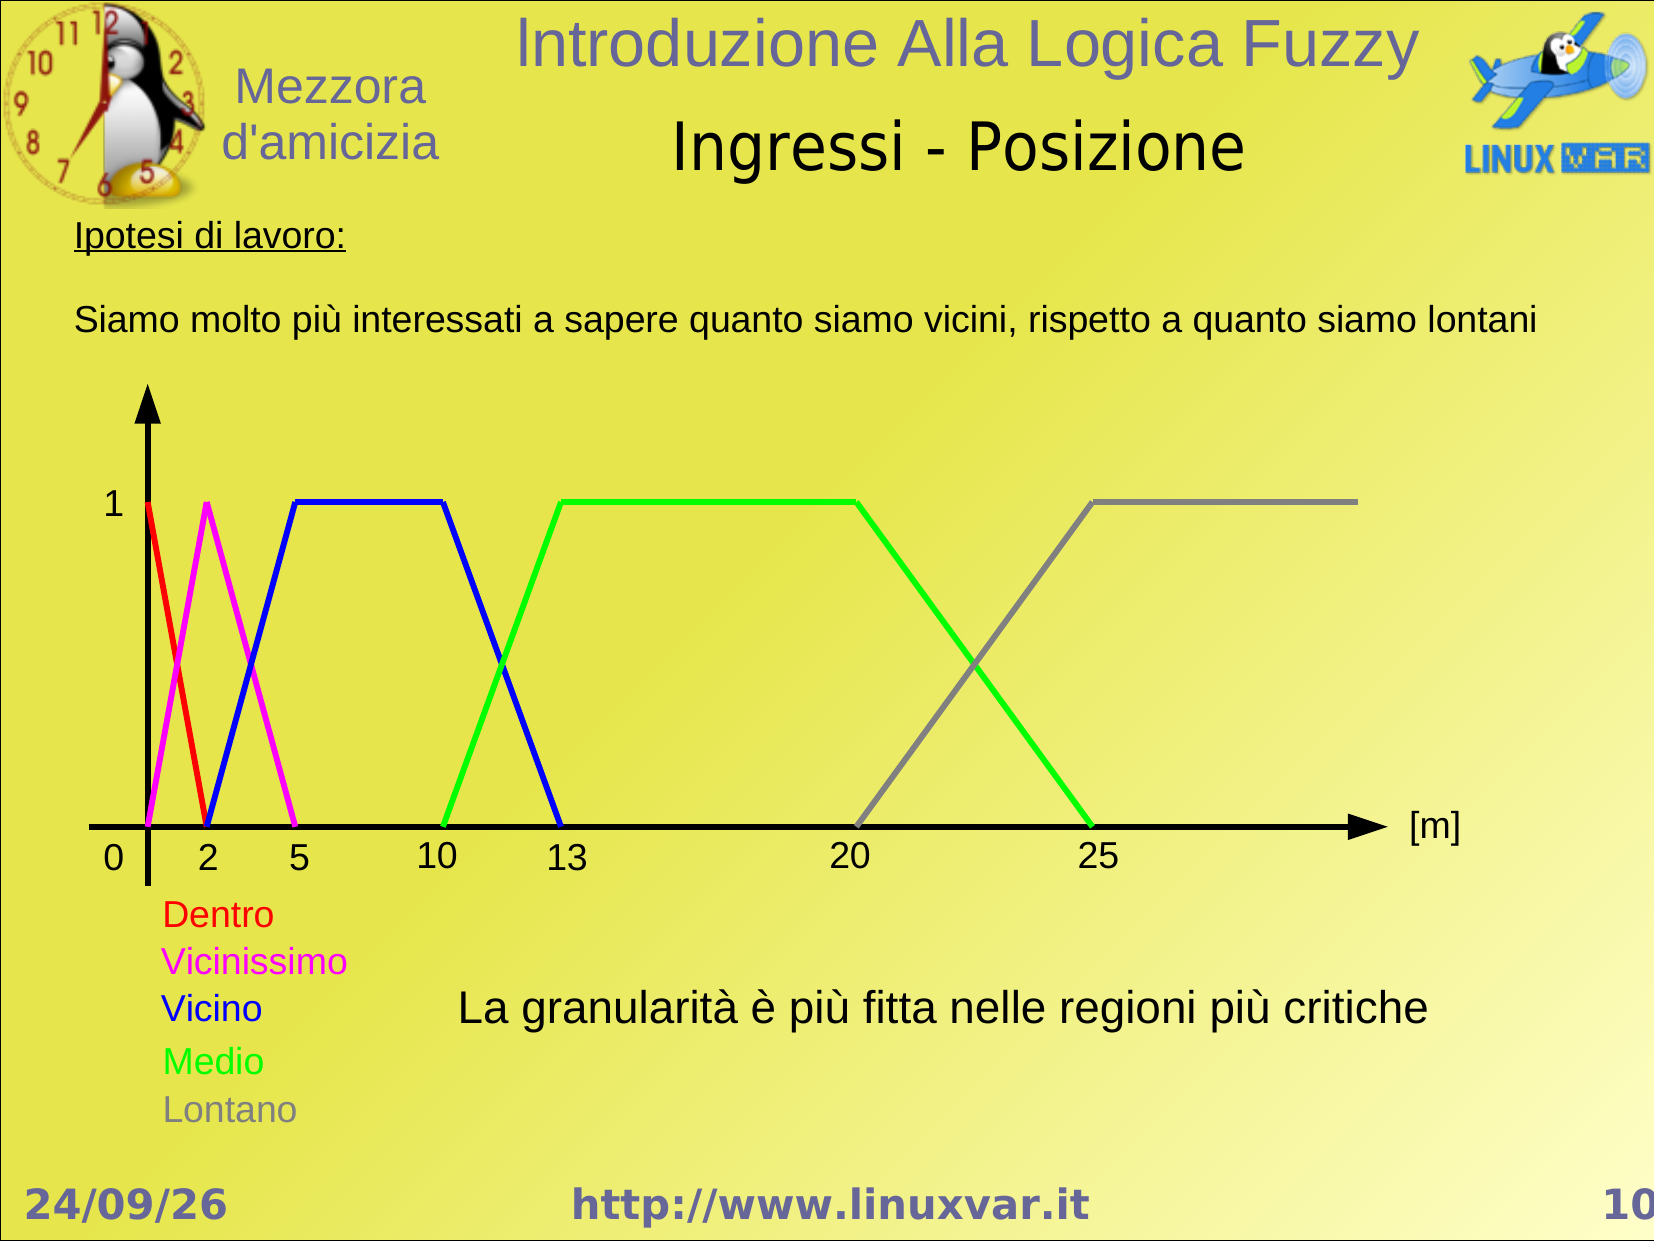

# Ingressi - Posizione
Ipotesi di lavoro:
Siamo molto più interessati a sapere quanto siamo vicini, rispetto a quanto siamo lontani
1
[m]
20
25
10
0
2
5
13
Dentro
Vicinissimo
La granularità è più fitta nelle regioni più critiche
Vicino
Medio
Lontano
10